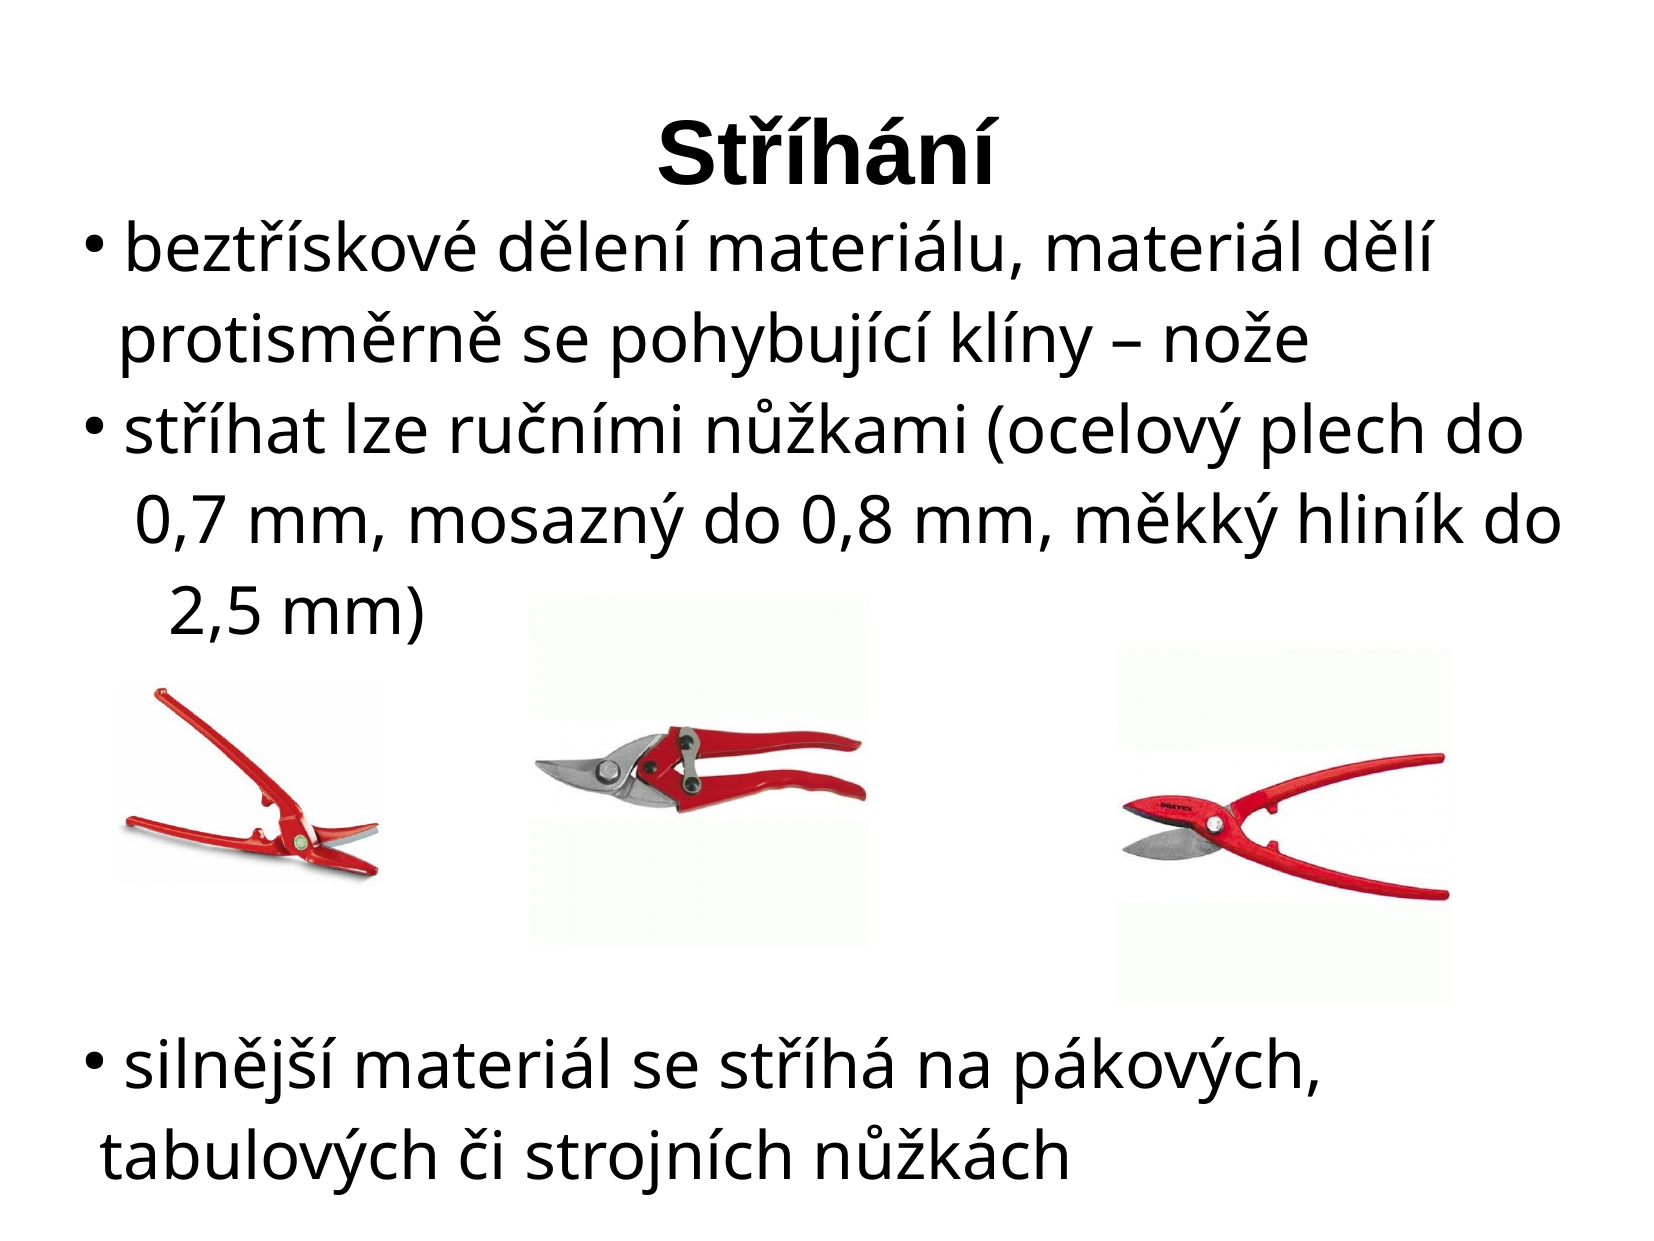

# Stříhání
 beztřískové dělení materiálu, materiál dělí protisměrně se pohybující klíny – nože
 stříhat lze ručními nůžkami (ocelový plech do 0,7 mm, mosazný do 0,8 mm, měkký hliník do 2,5 mm)
 silnější materiál se stříhá na pákových, tabulových či strojních nůžkách